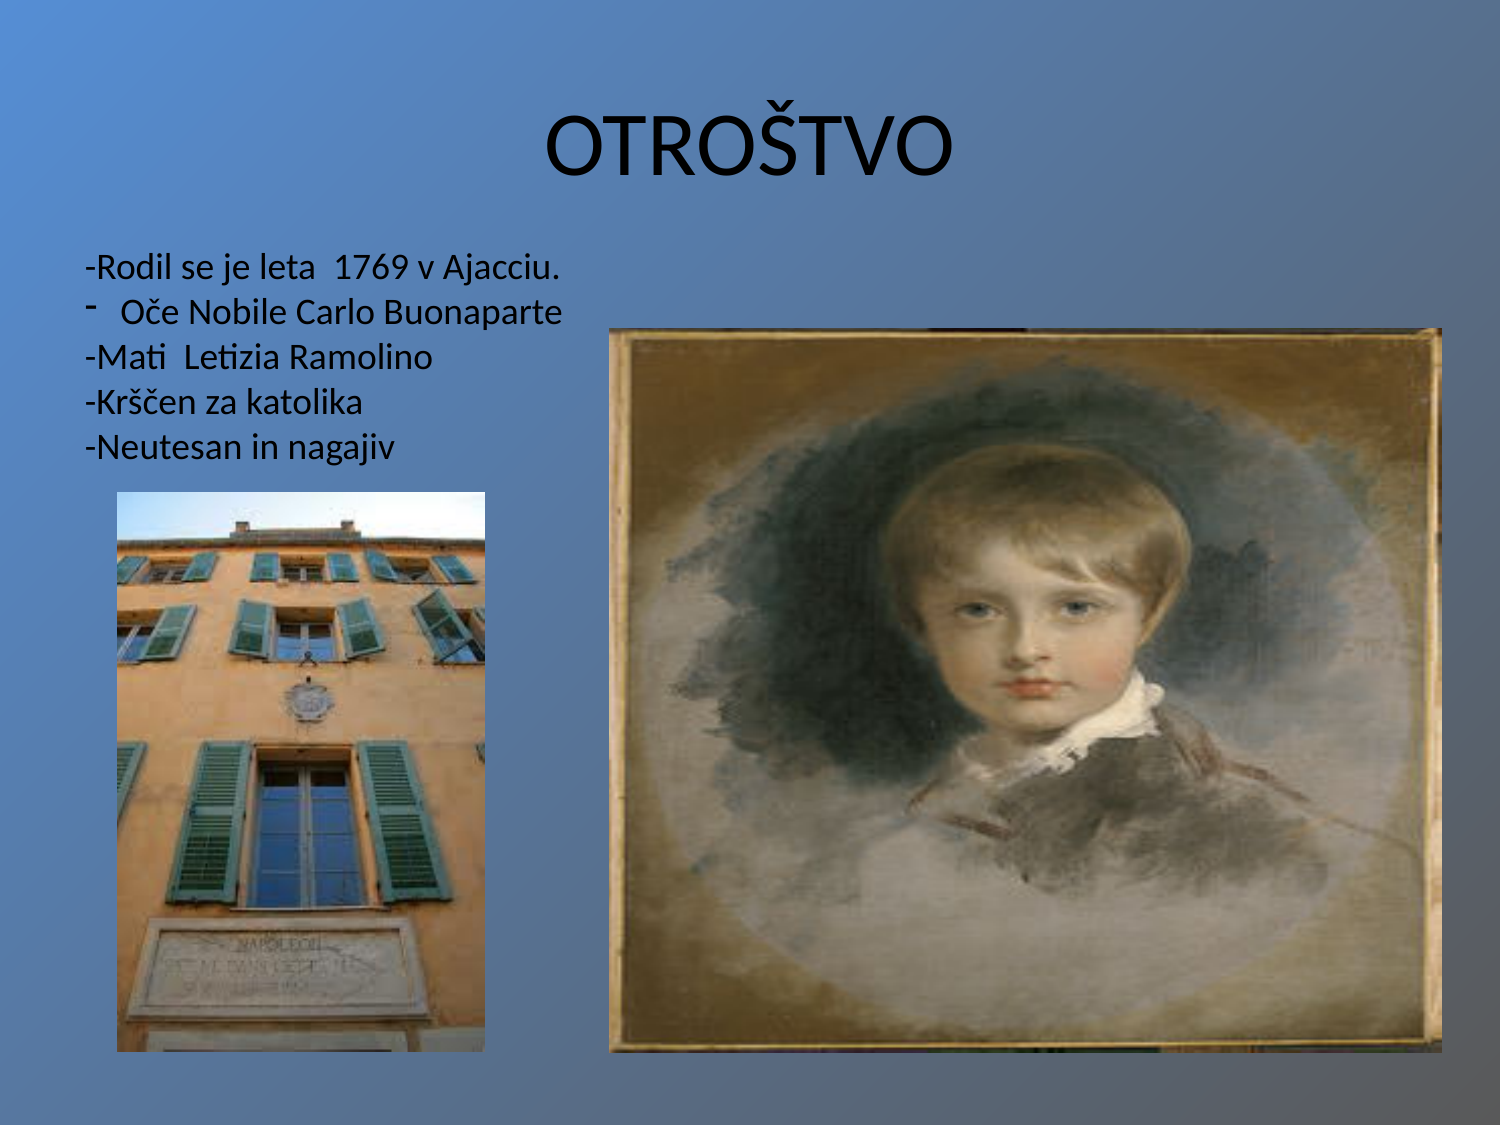

# OTROŠTVO
-Rodil se je leta 1769 v Ajacciu.
Oče Nobile Carlo Buonaparte
-Mati Letizia Ramolino
-Krščen za katolika
-Neutesan in nagajiv